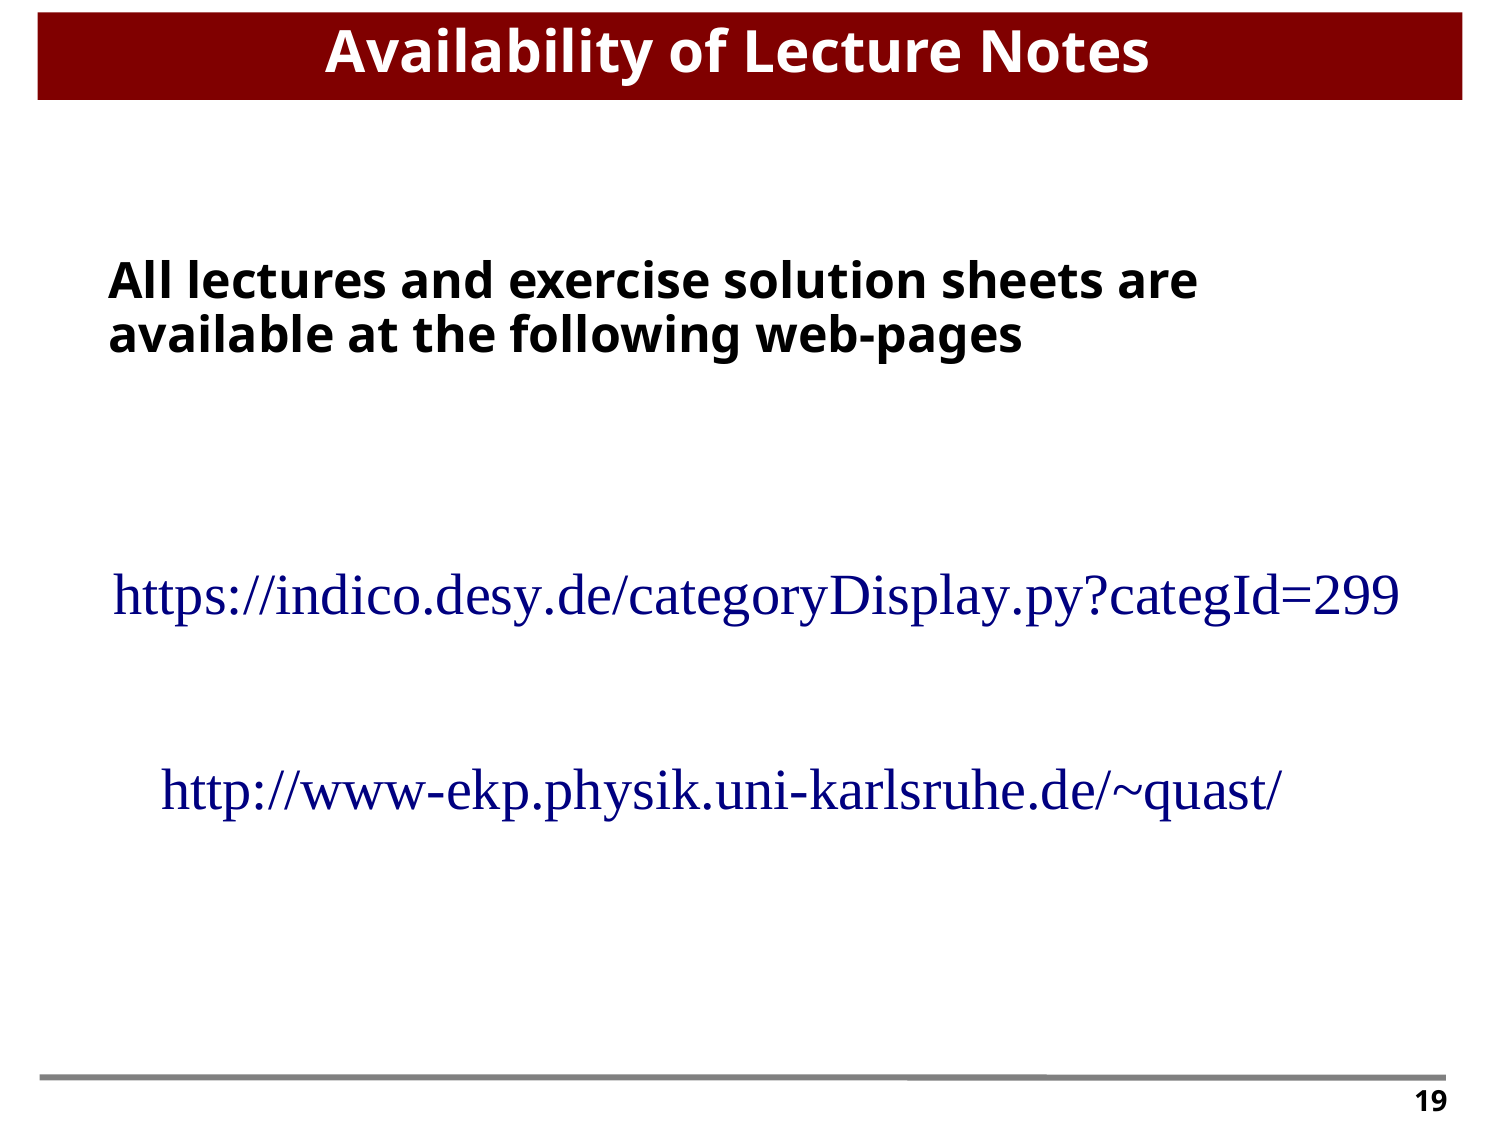

# Availability of Lecture Notes
 	All lectures and exercise solution sheets are available at the following web-pages
https://indico.desy.de/categoryDisplay.py?categId=299
http://www-ekp.physik.uni-karlsruhe.de/~quast/